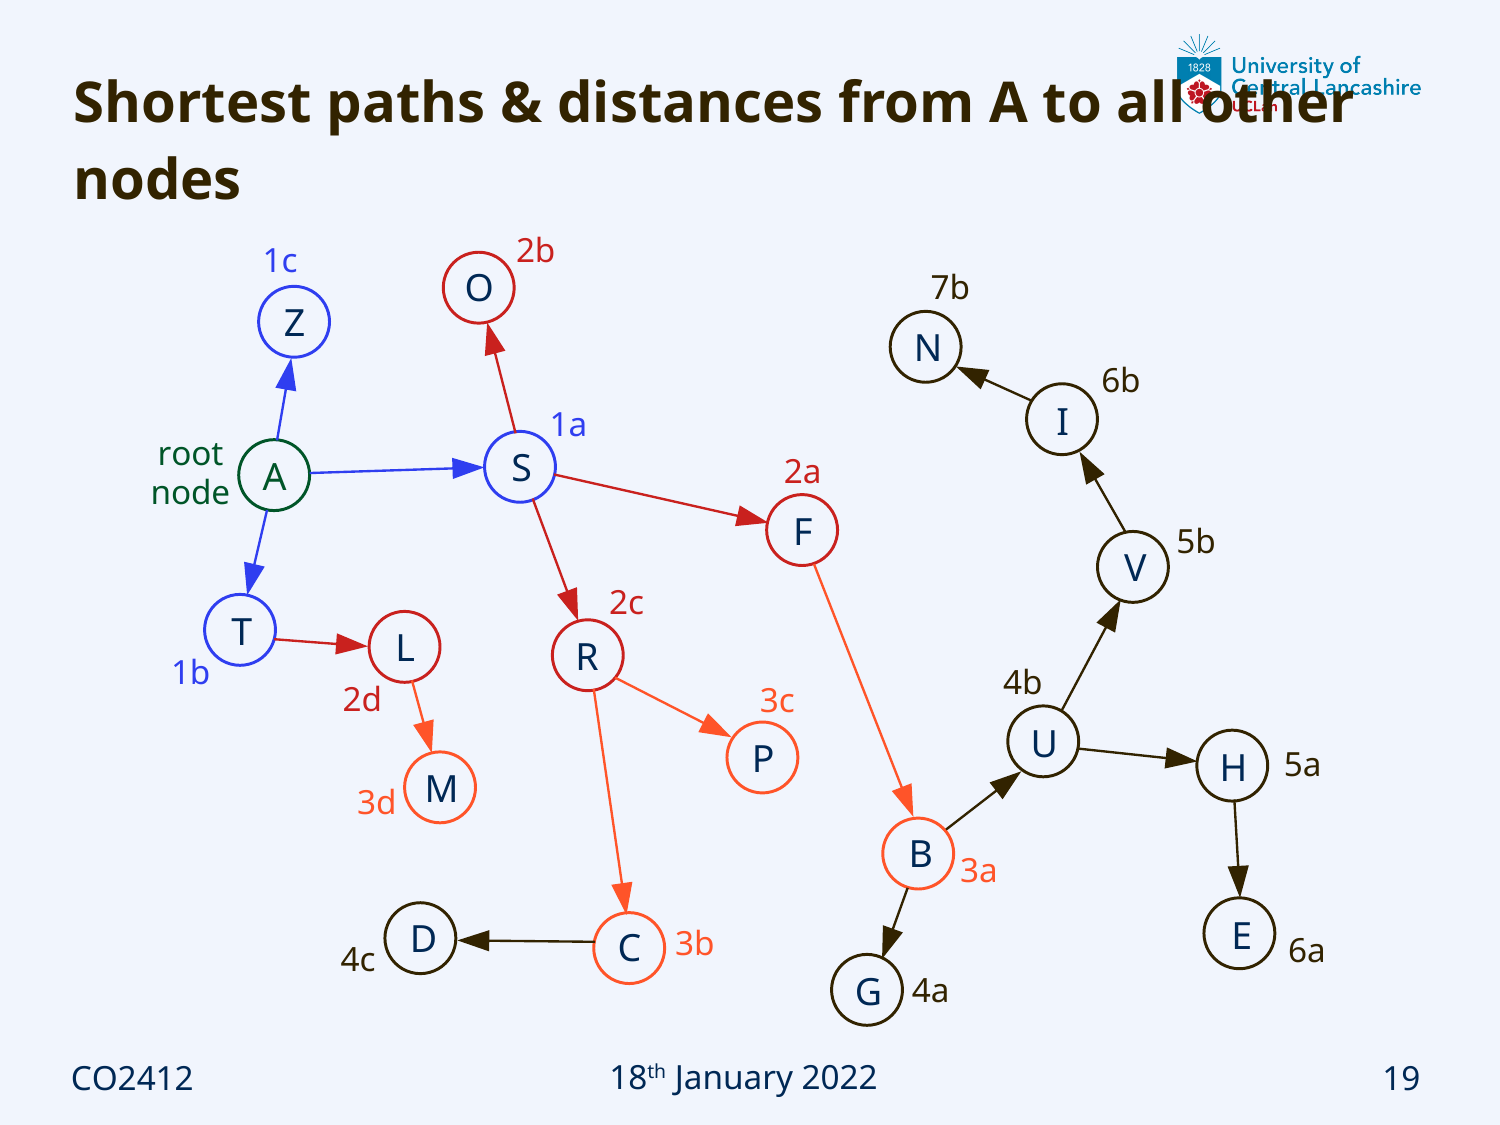

# Shortest paths & distances from A to all other nodes
2b
1c
O
7b
Z
N
6b
I
1a
root node
S
2a
A
F
5b
V
2c
T
L
R
1b
4b
2d
3c
U
P
5a
H
M
3d
B
3a
E
D
3b
C
6a
4c
G
4a